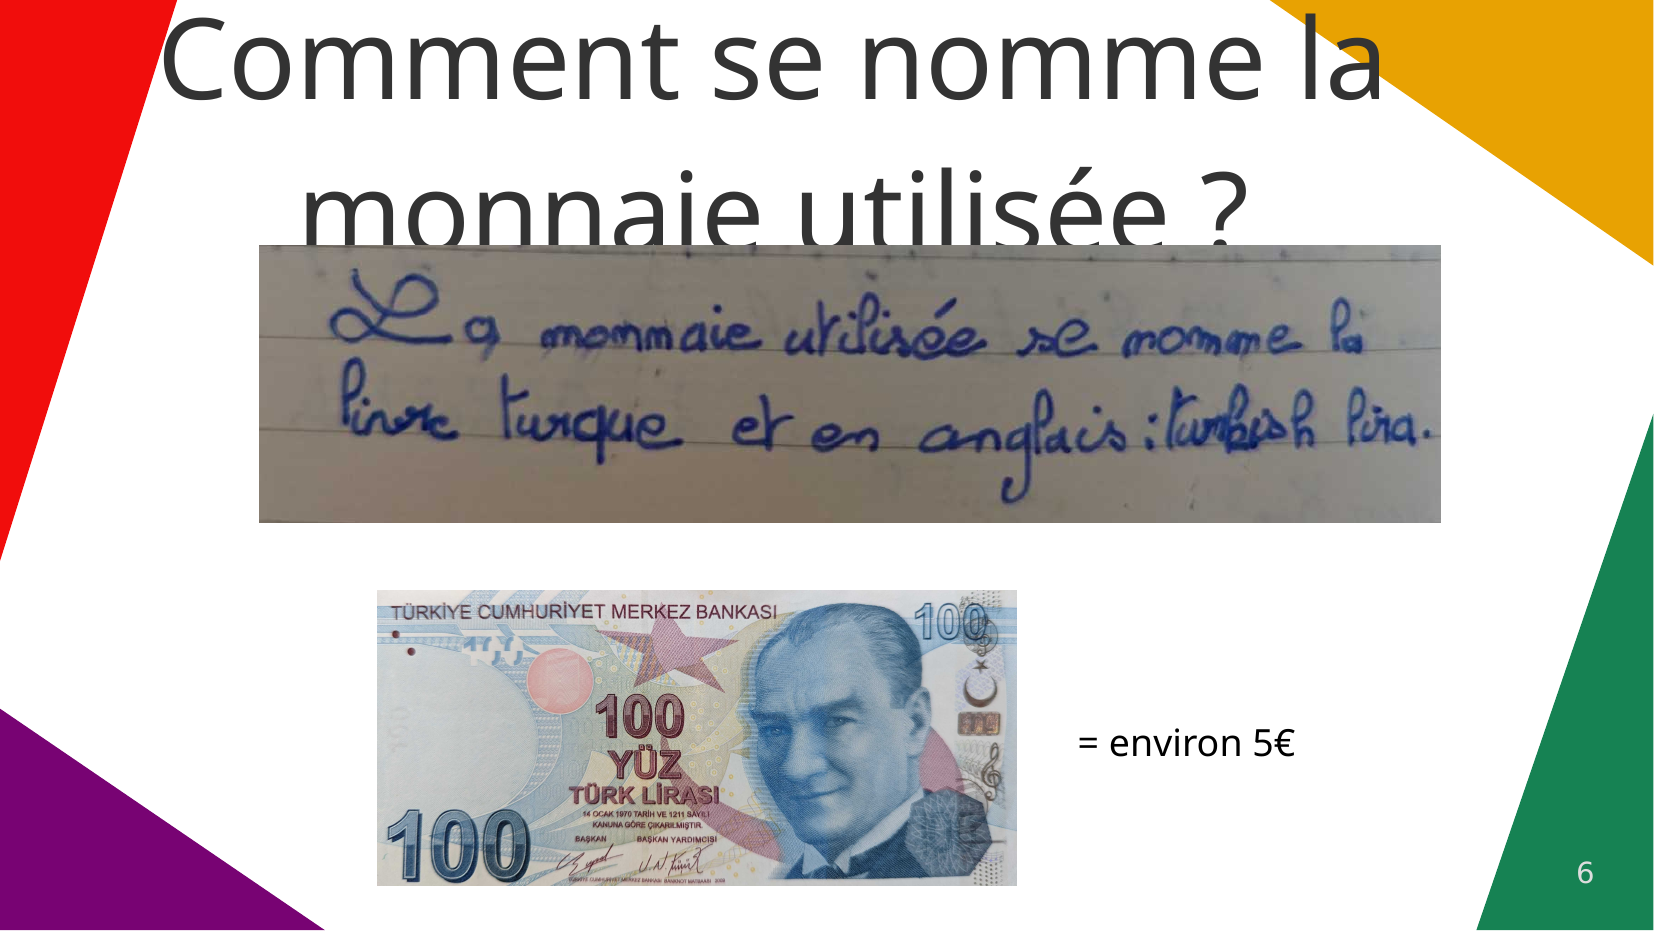

# Comment se nomme la monnaie utilisée ?
= environ 5€
6